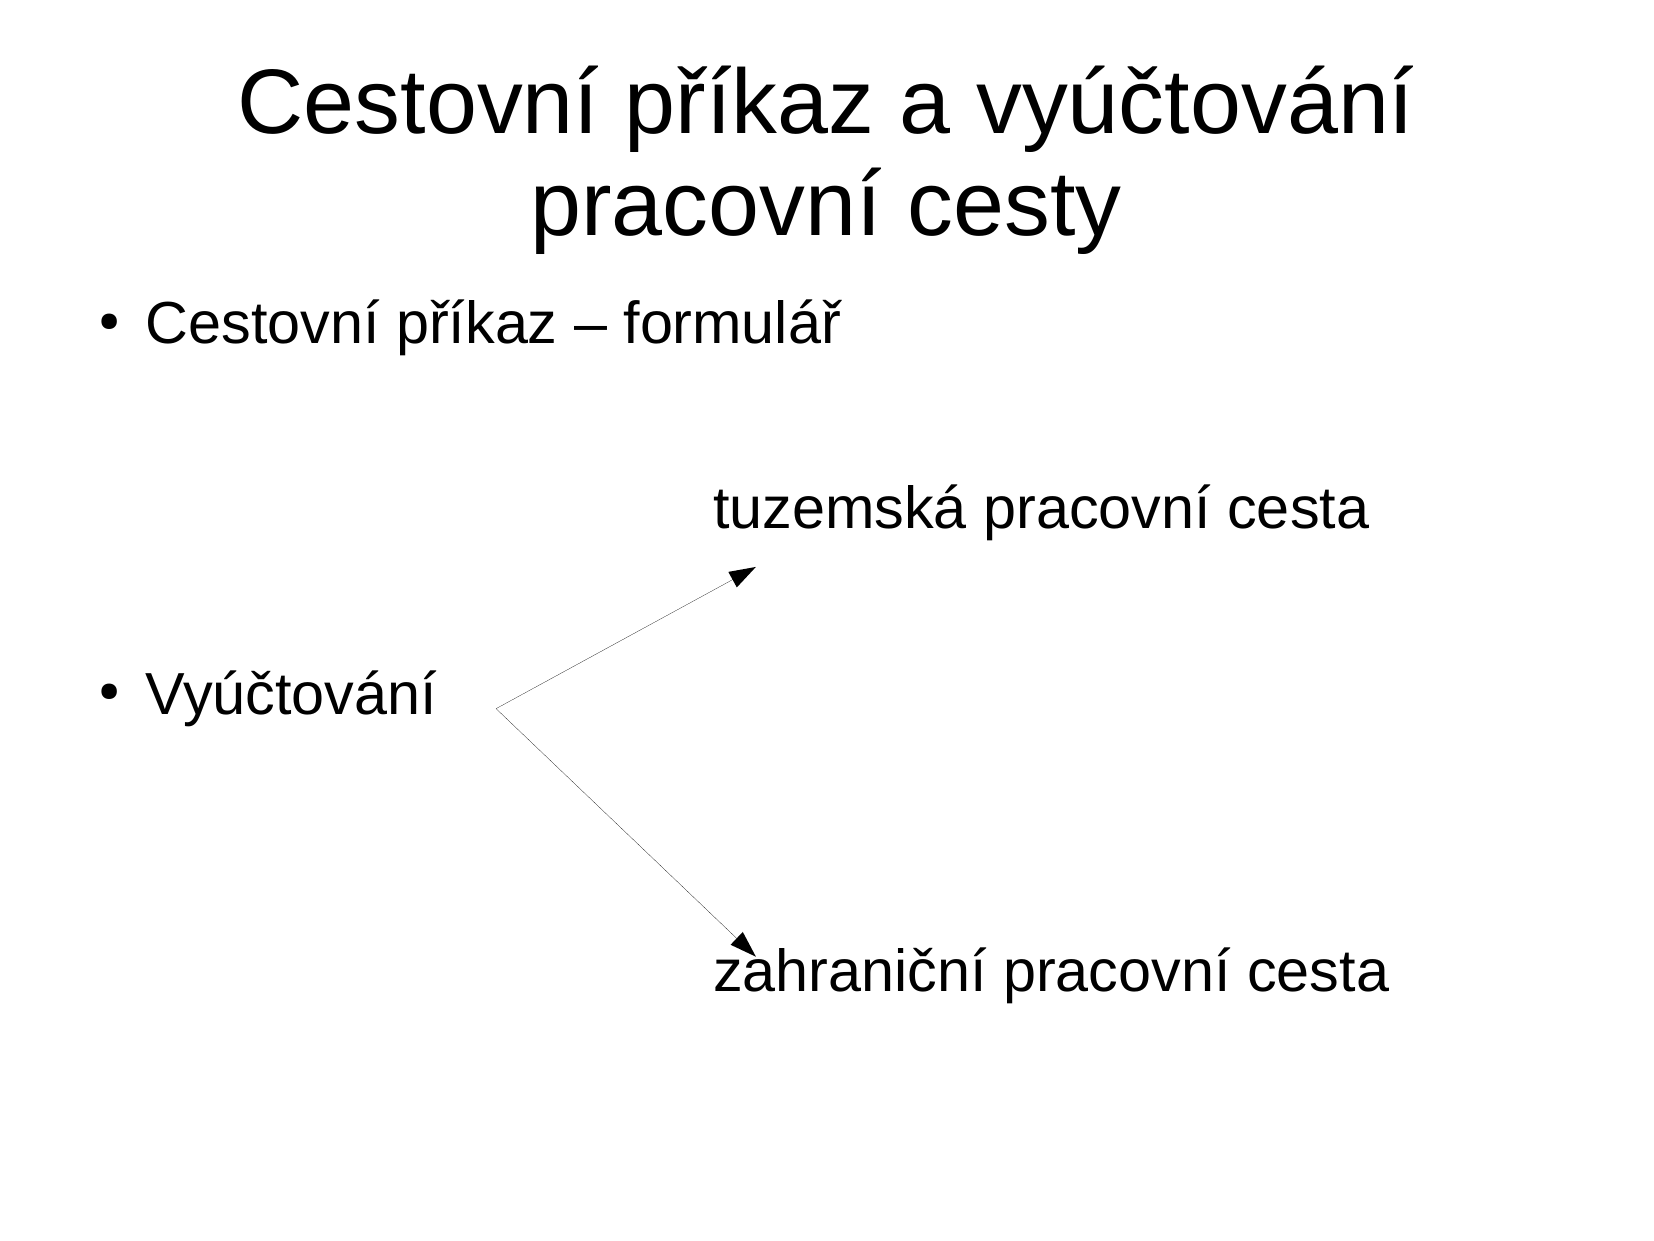

# Cestovní příkaz a vyúčtování pracovní cesty
Cestovní příkaz – formulář
tuzemská pracovní cesta
Vyúčtování
zahraniční pracovní cesta